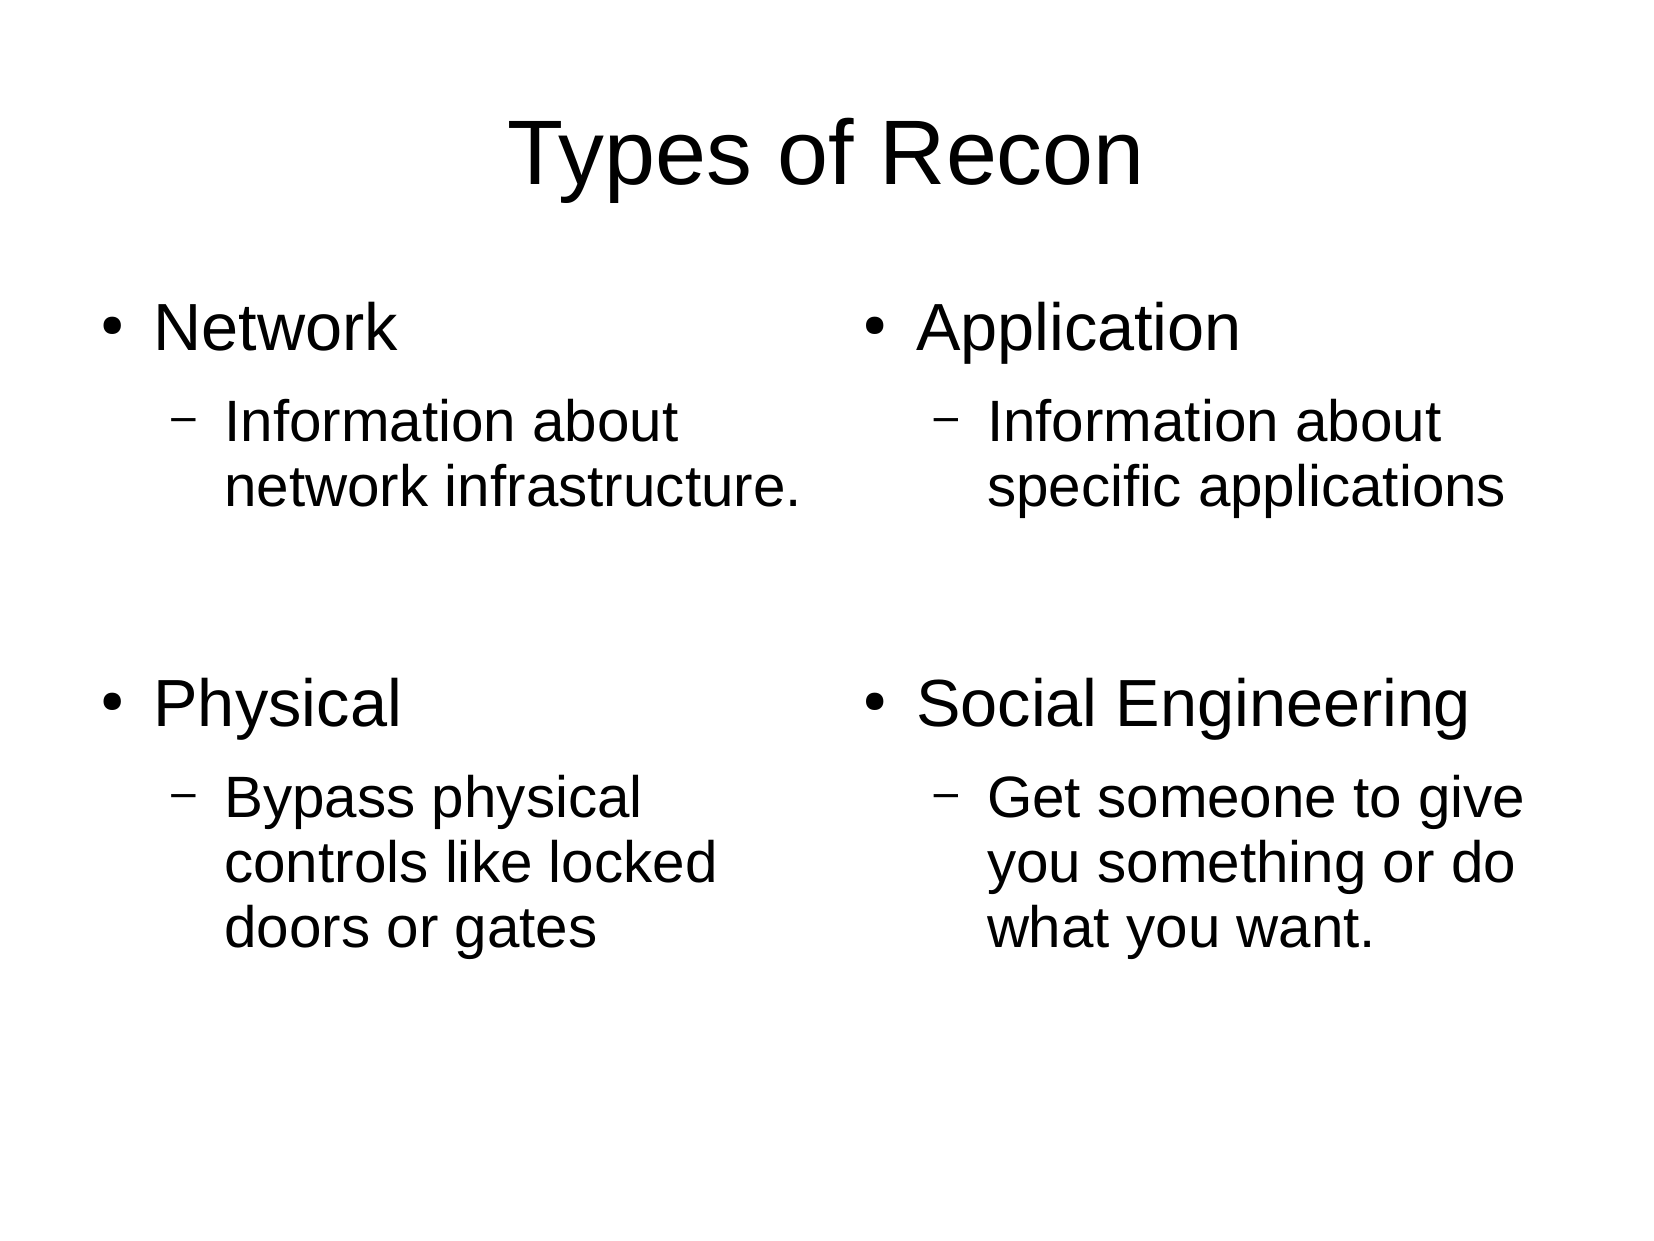

# Types of Recon
Network
Information about network infrastructure.
Application
Information about specific applications
Physical
Bypass physical controls like locked doors or gates
Social Engineering
Get someone to give you something or do what you want.